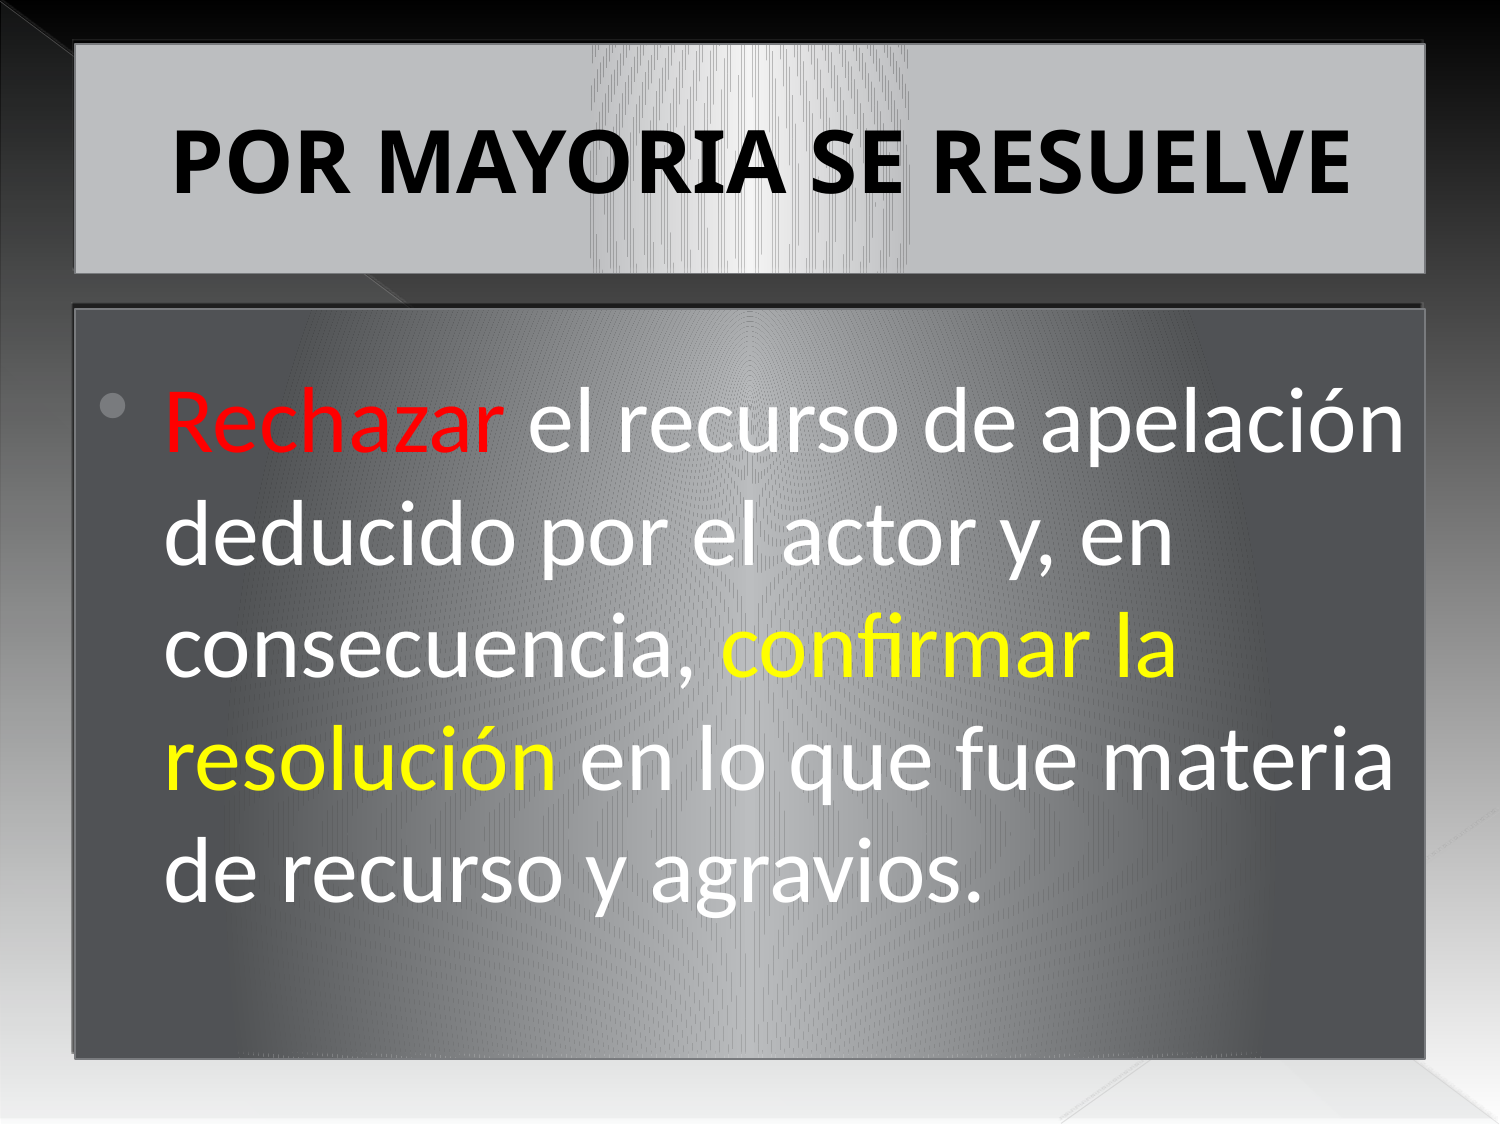

# POR MAYORIA SE RESUELVE
Rechazar el recurso de apelación deducido por el actor y, en consecuencia, confirmar la resolución en lo que fue materia de recurso y agravios.